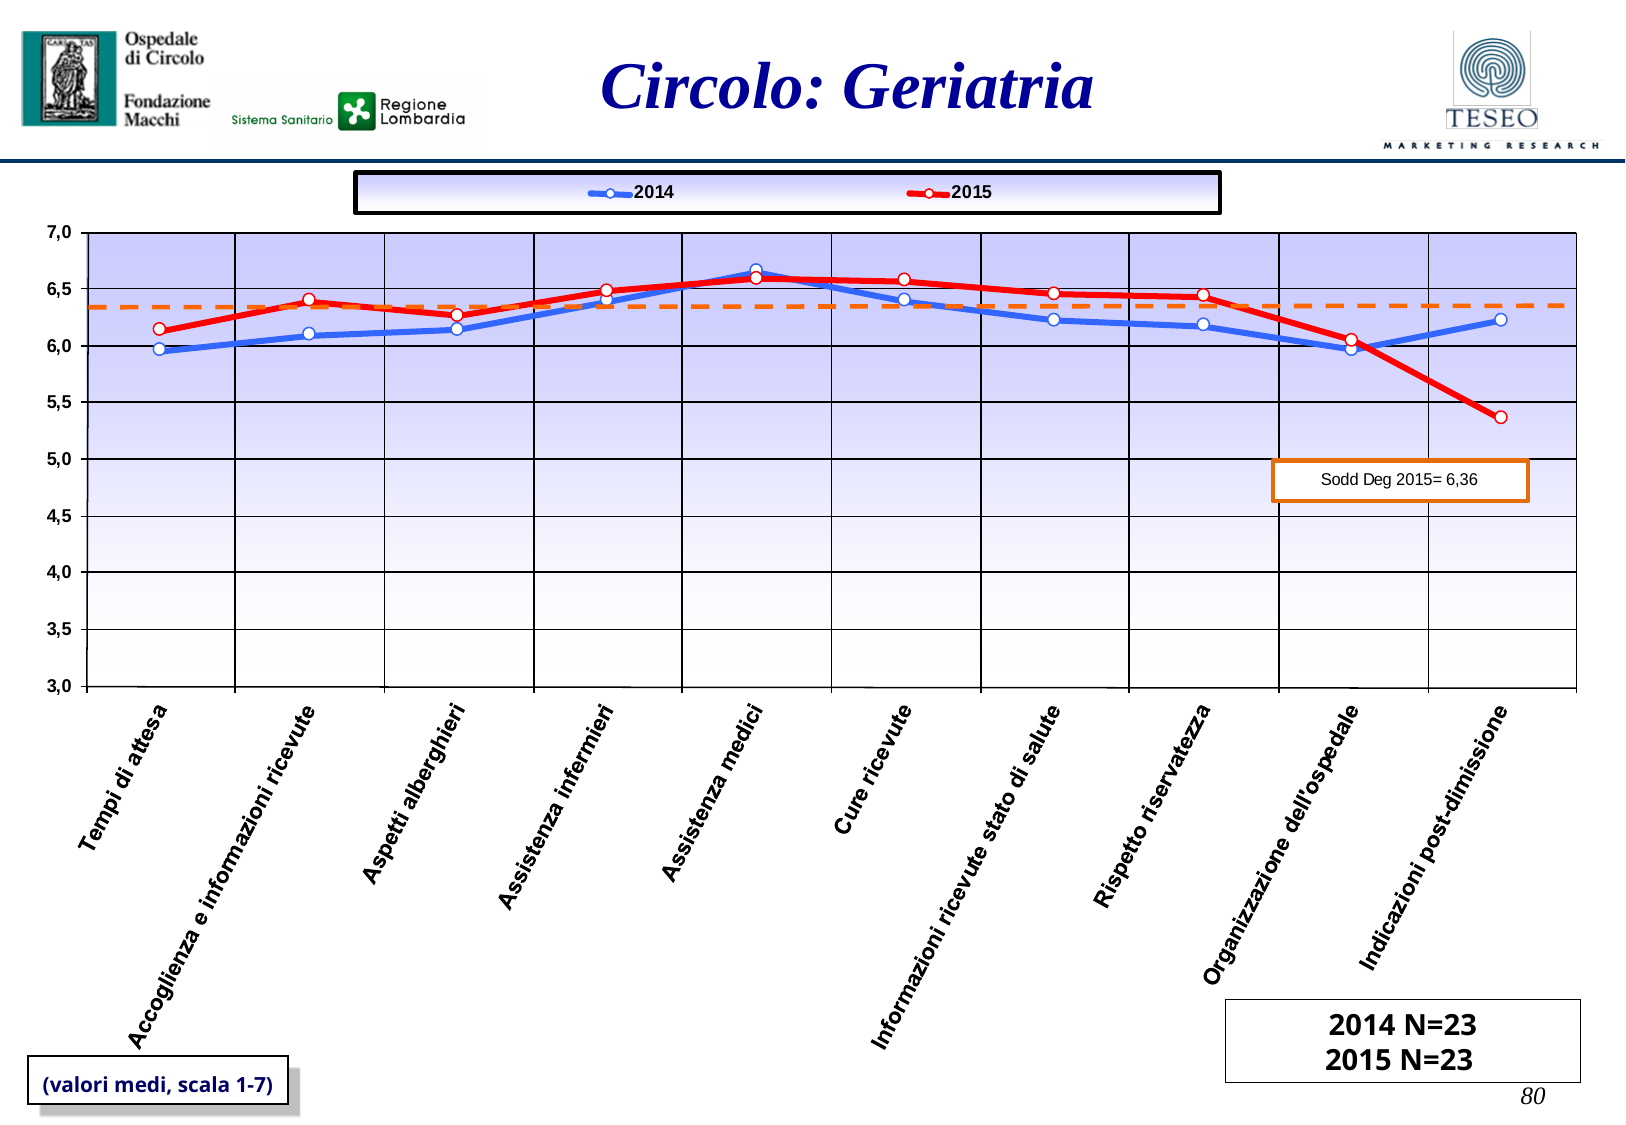

Circolo: Geriatria
2014 N=23
2015 N=23
(valori medi, scala 1-7)